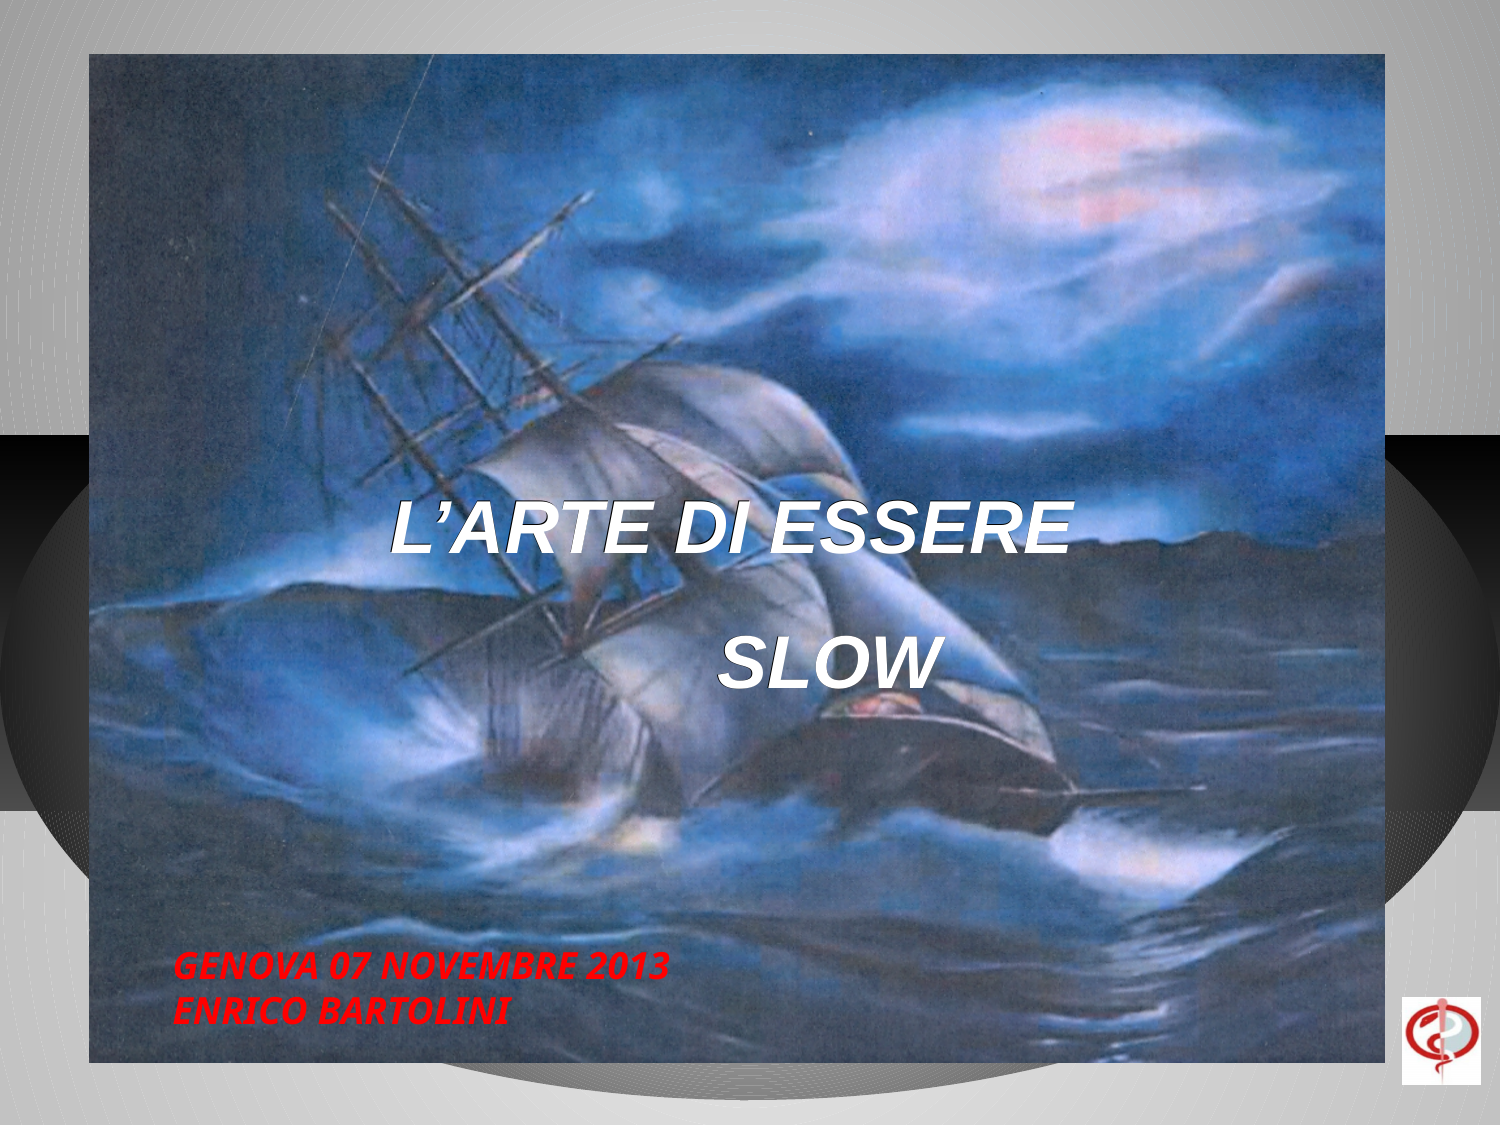

L’ARTE DI ESSERE 	SLOW
GENOVA 07 NOVEMBRE 2013
ENRICO BARTOLINI